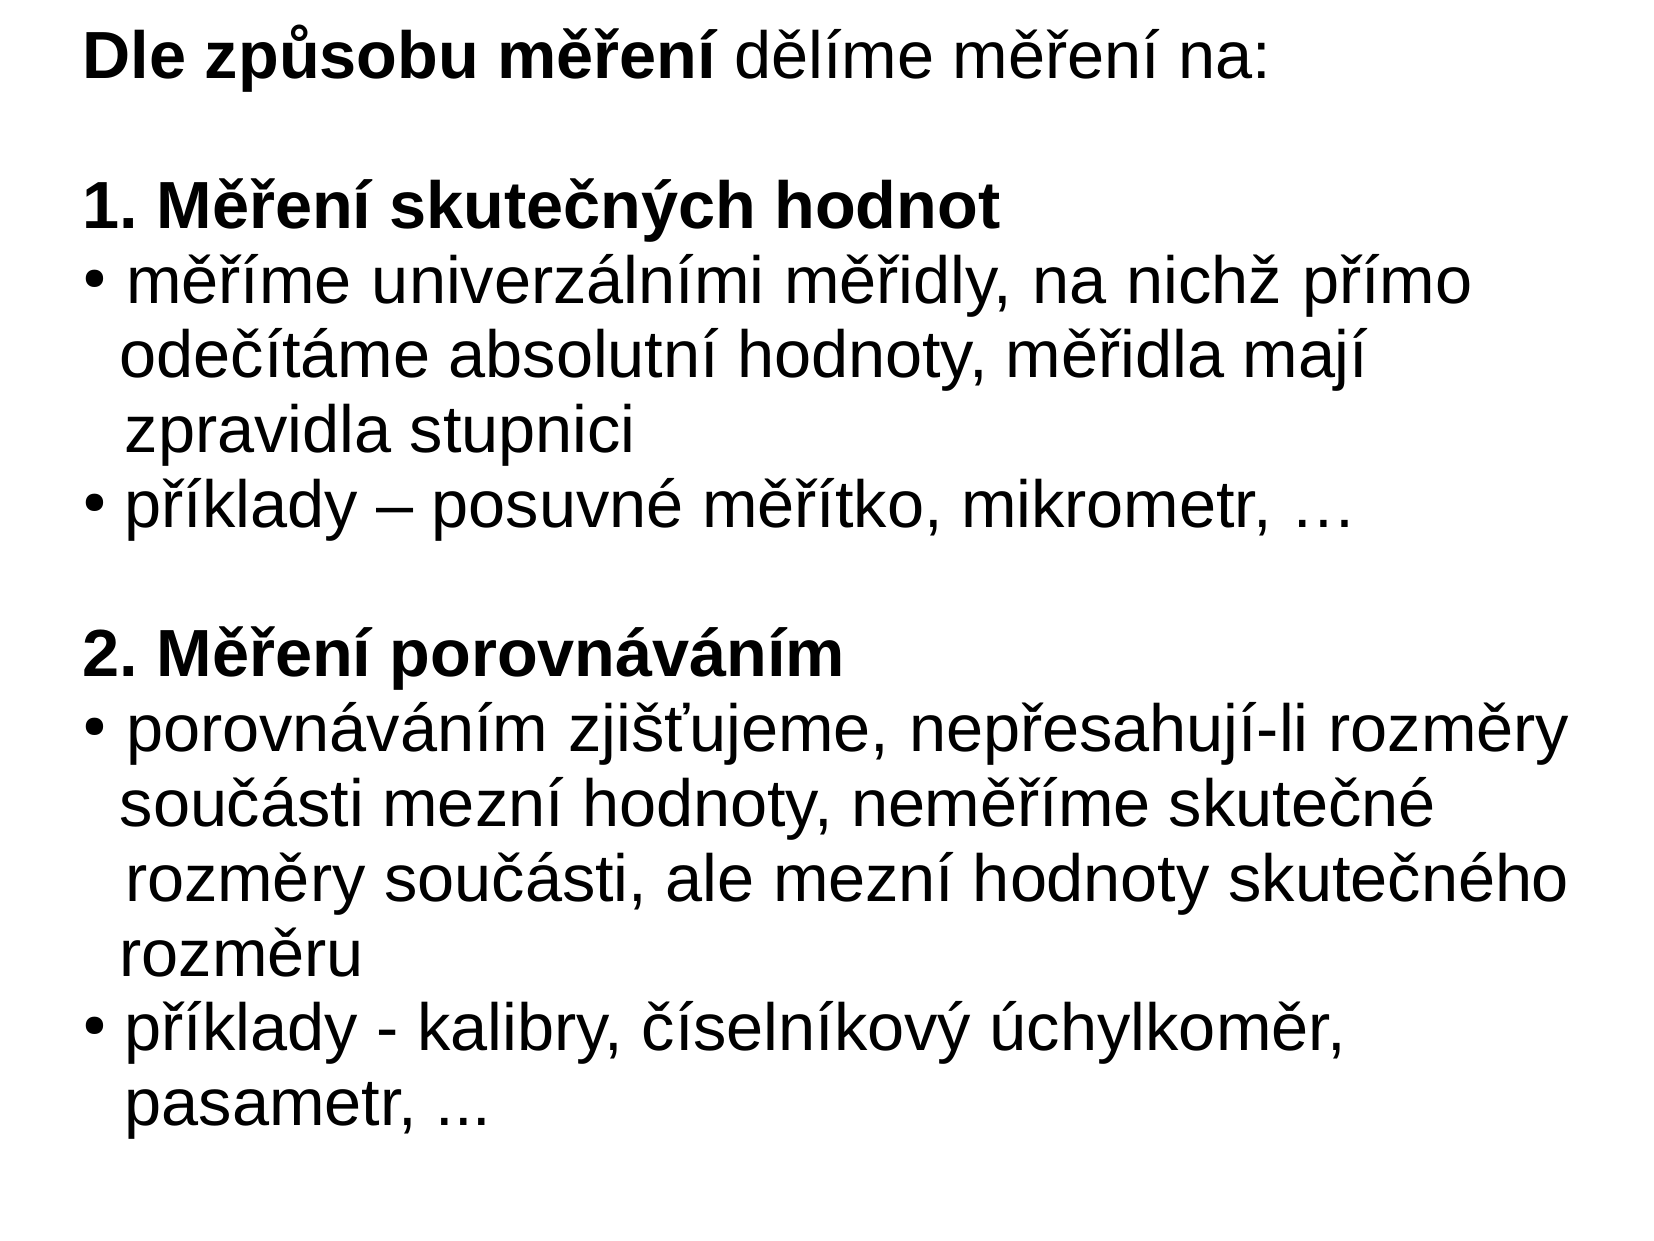

# Dle způsobu měření dělíme měření na:
 Měření skutečných hodnot
 měříme univerzálními měřidly, na nichž přímo 		 odečítáme absolutní hodnoty, měřidla mají
 zpravidla stupnici
 příklady – posuvné měřítko, mikrometr, …
 Měření porovnáváním
 porovnáváním zjišťujeme, nepřesahují-li rozměry součásti mezní hodnoty, neměříme skutečné
 rozměry součásti, ale mezní hodnoty skutečného rozměru
 příklady - kalibry, číselníkový úchylkoměr,
 pasametr, ...